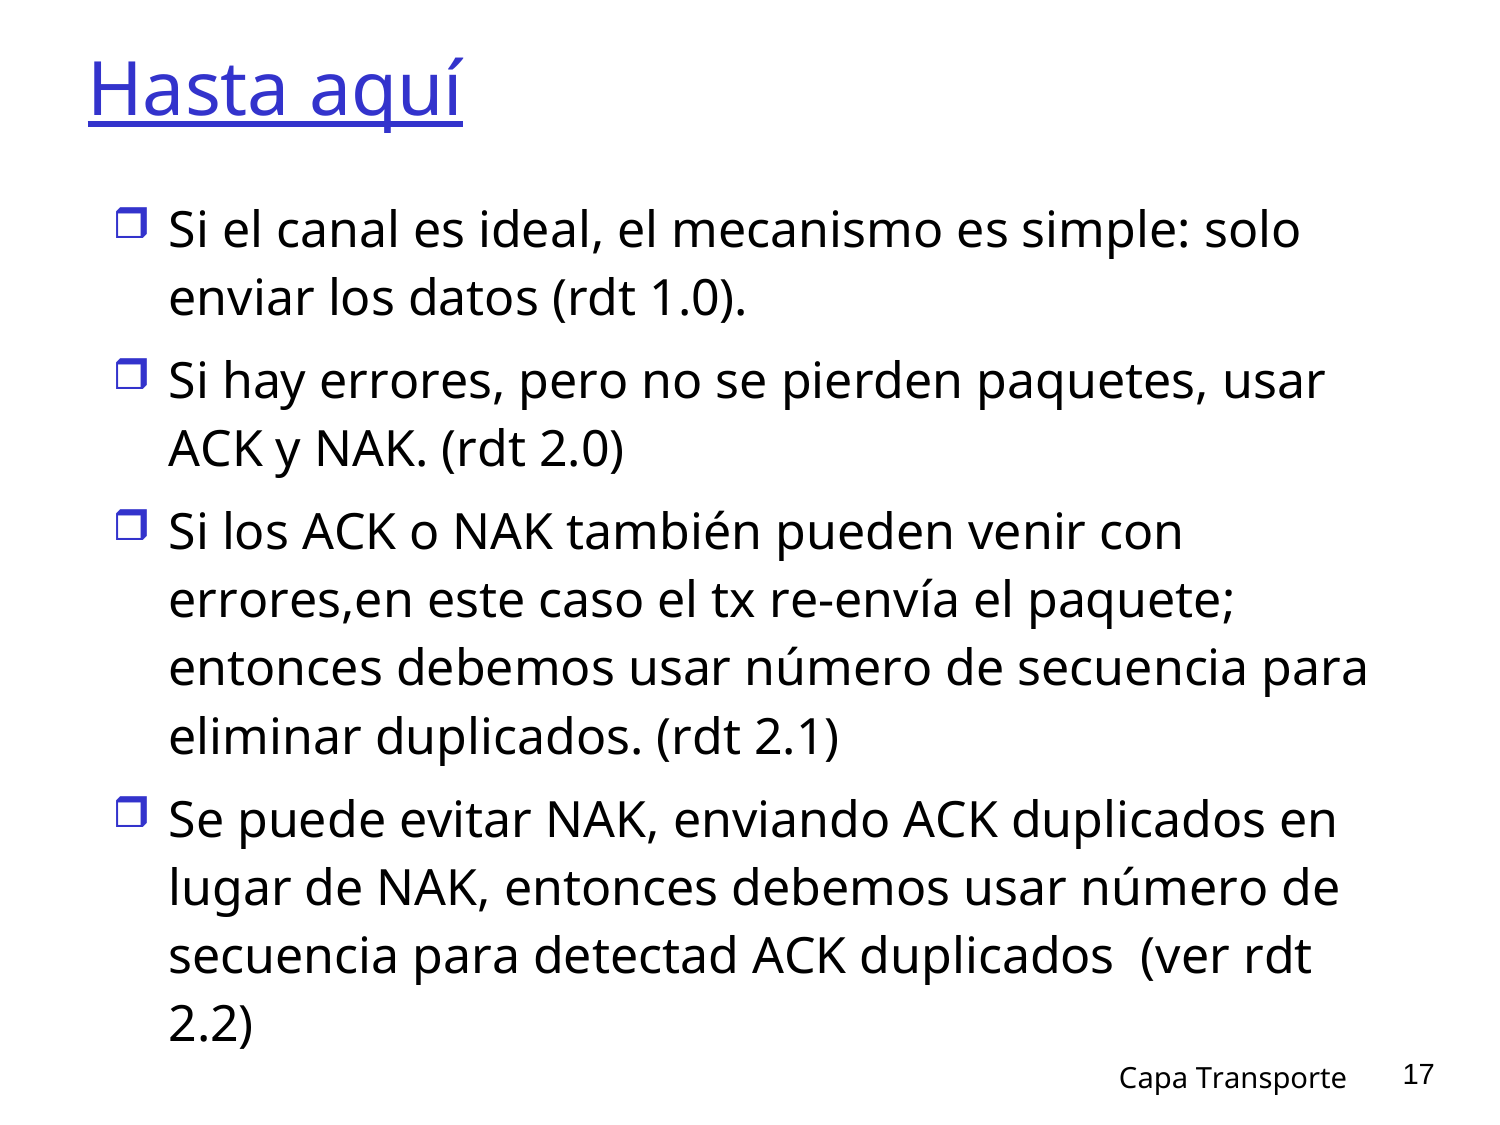

# Hasta aquí
Si el canal es ideal, el mecanismo es simple: solo enviar los datos (rdt 1.0).
Si hay errores, pero no se pierden paquetes, usar ACK y NAK. (rdt 2.0)
Si los ACK o NAK también pueden venir con errores,en este caso el tx re-envía el paquete; entonces debemos usar número de secuencia para eliminar duplicados. (rdt 2.1)
Se puede evitar NAK, enviando ACK duplicados en lugar de NAK, entonces debemos usar número de secuencia para detectad ACK duplicados (ver rdt 2.2)
17